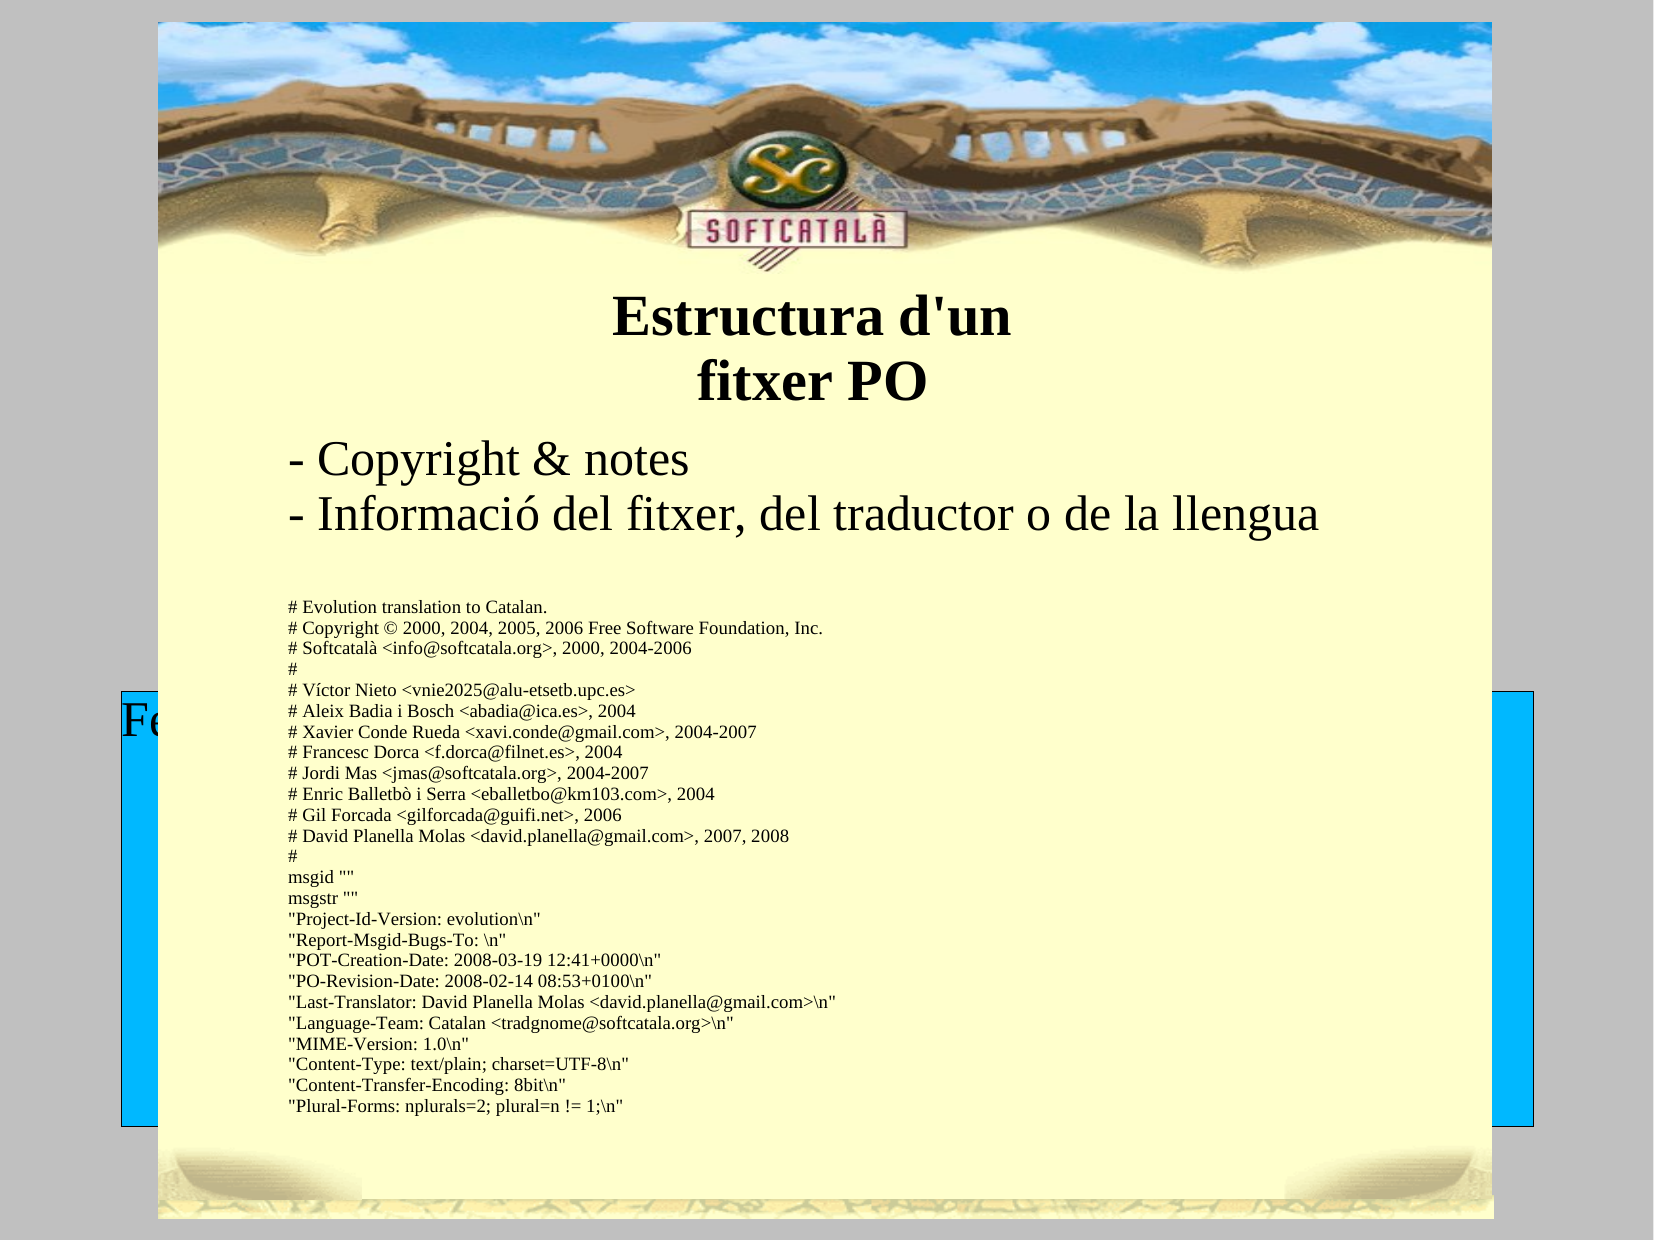

Estructura d'un fitxer PO
- Copyright & notes
- Informació del fitxer, del traductor o de la llengua
# Evolution translation to Catalan.
# Copyright © 2000, 2004, 2005, 2006 Free Software Foundation, Inc.
# Softcatalà <info@softcatala.org>, 2000, 2004-2006
#
# Víctor Nieto <vnie2025@alu-etsetb.upc.es>
# Aleix Badia i Bosch <abadia@ica.es>, 2004
# Xavier Conde Rueda <xavi.conde@gmail.com>, 2004-2007
# Francesc Dorca <f.dorca@filnet.es>, 2004
# Jordi Mas <jmas@softcatala.org>, 2004-2007
# Enric Balletbò i Serra <eballetbo@km103.com>, 2004
# Gil Forcada <gilforcada@guifi.net>, 2006
# David Planella Molas <david.planella@gmail.com>, 2007, 2008
#
msgid ""
msgstr ""
"Project-Id-Version: evolution\n"
"Report-Msgid-Bugs-To: \n"
"POT-Creation-Date: 2008-03-19 12:41+0000\n"
"PO-Revision-Date: 2008-02-14 08:53+0100\n"
"Last-Translator: David Planella Molas <david.planella@gmail.com>\n"
"Language-Team: Catalan <tradgnome@softcatala.org>\n"
"MIME-Version: 1.0\n"
"Content-Type: text/plain; charset=UTF-8\n"
"Content-Transfer-Encoding: 8bit\n"
"Plural-Forms: nplurals=2; plural=n != 1;\n"